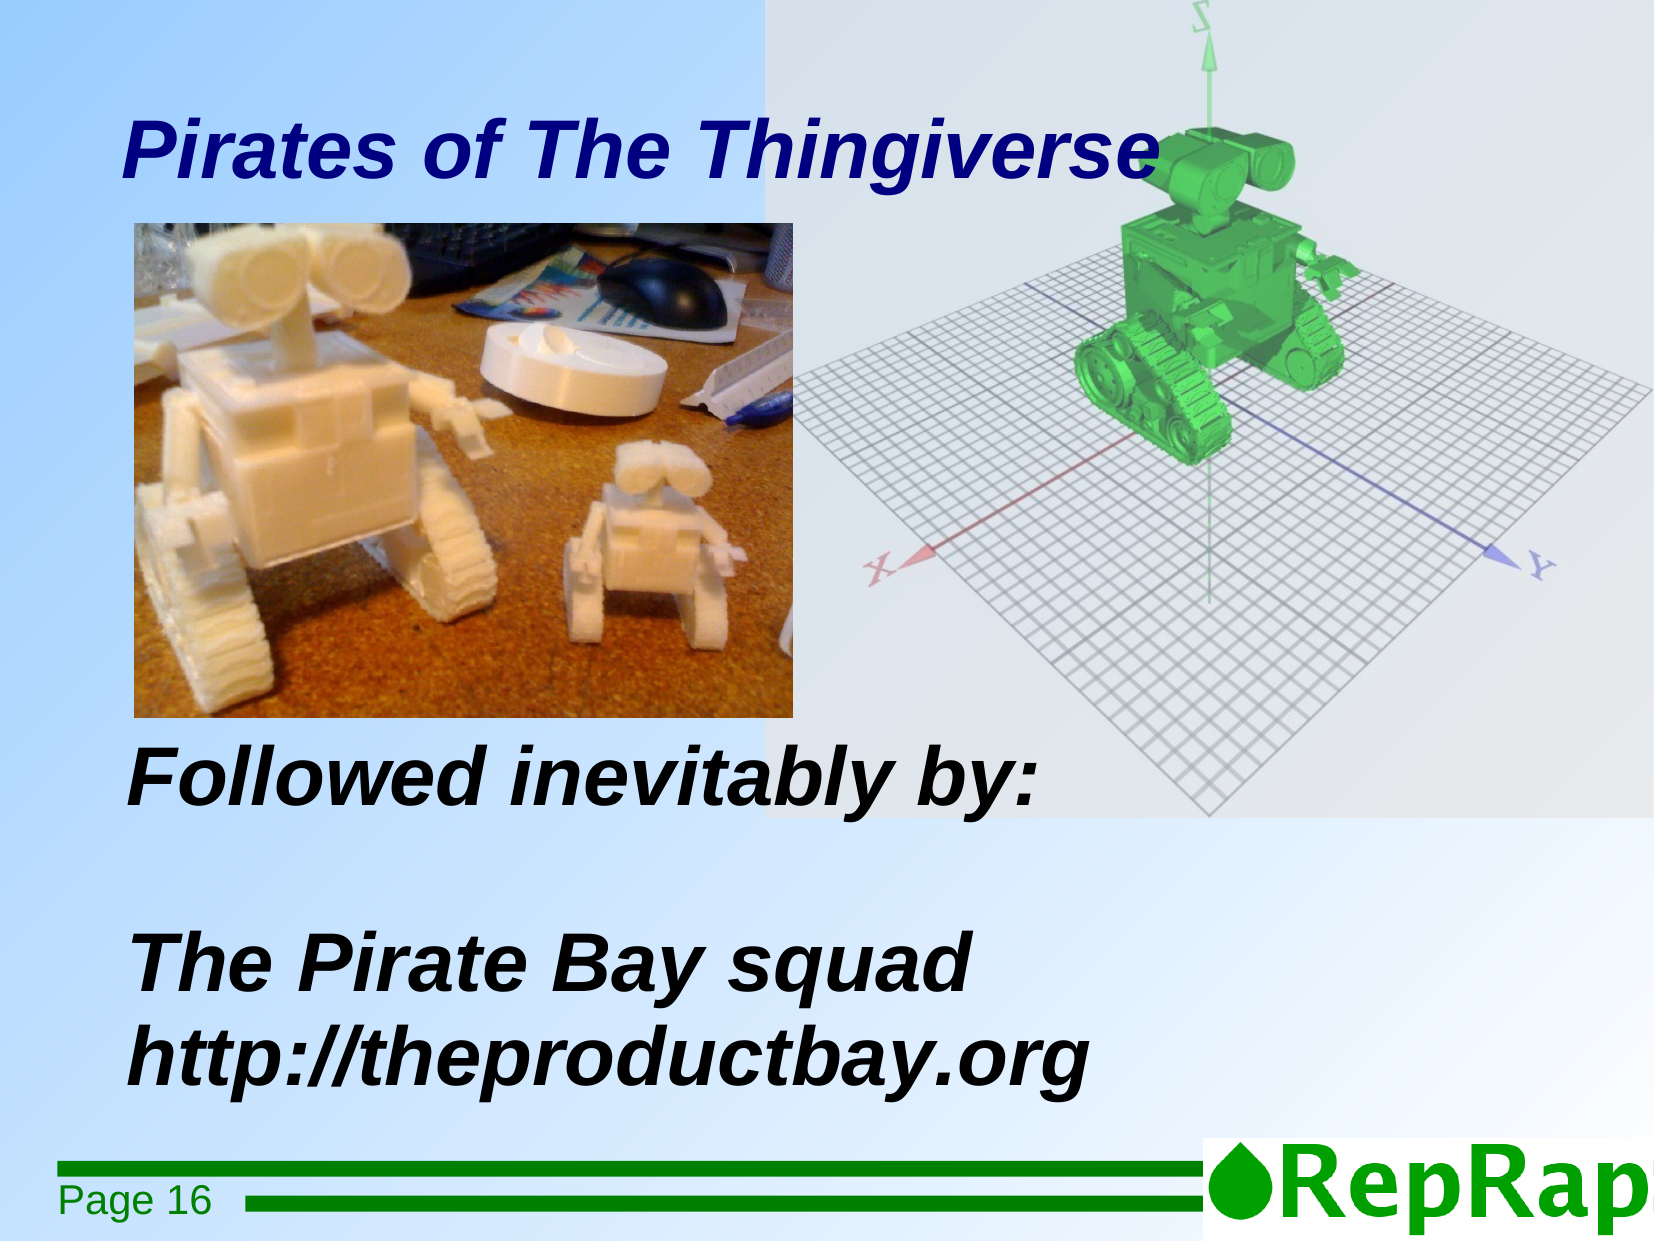

# Pirates of The Thingiverse
Followed inevitably by:
The Pirate Bay squad
http://theproductbay.org